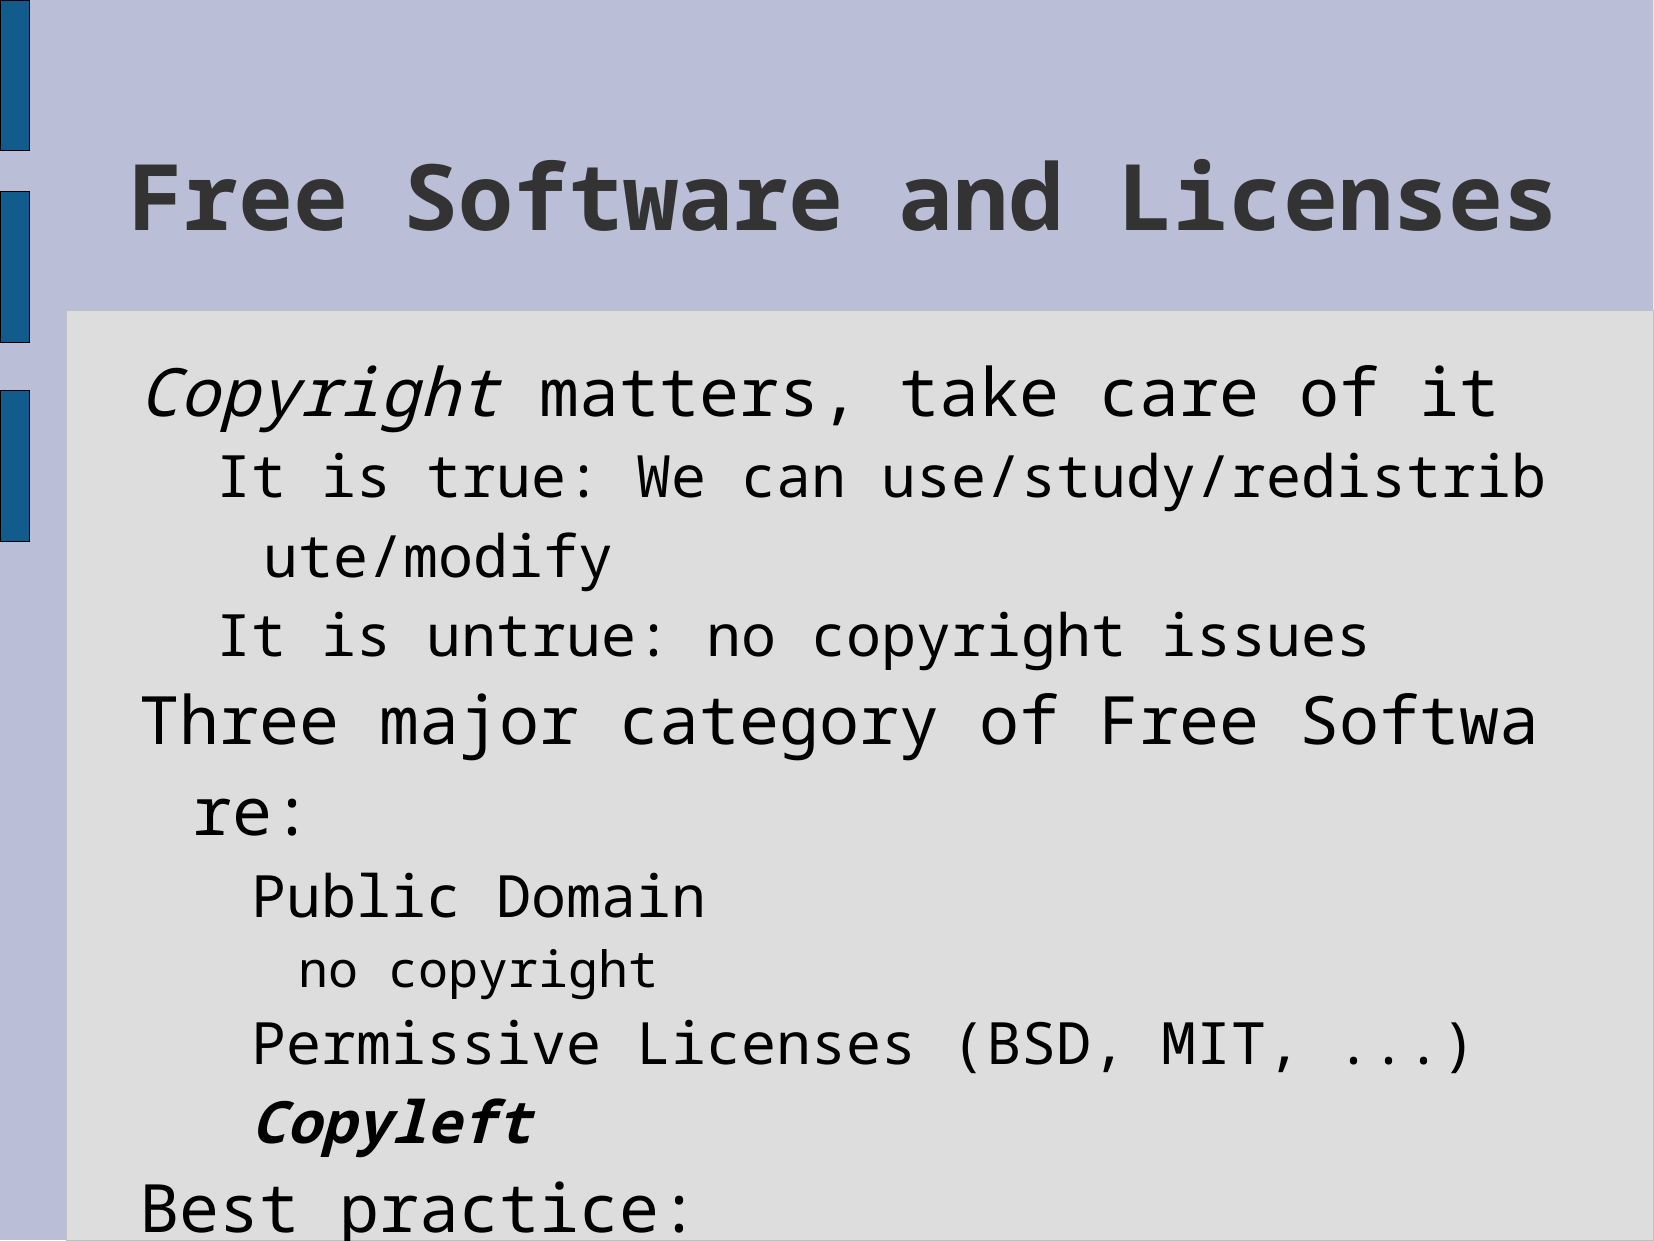

# Free Software and Licenses
Copyright matters, take care of it
It is true: We can use/study/redistribute/modify
It is untrue: no copyright issues
Three major category of Free Software:
 Public Domain
no copyright
 Permissive Licenses (BSD, MIT, ...)
 Copyleft
Best practice:
Never write your own license,
But use well-known license